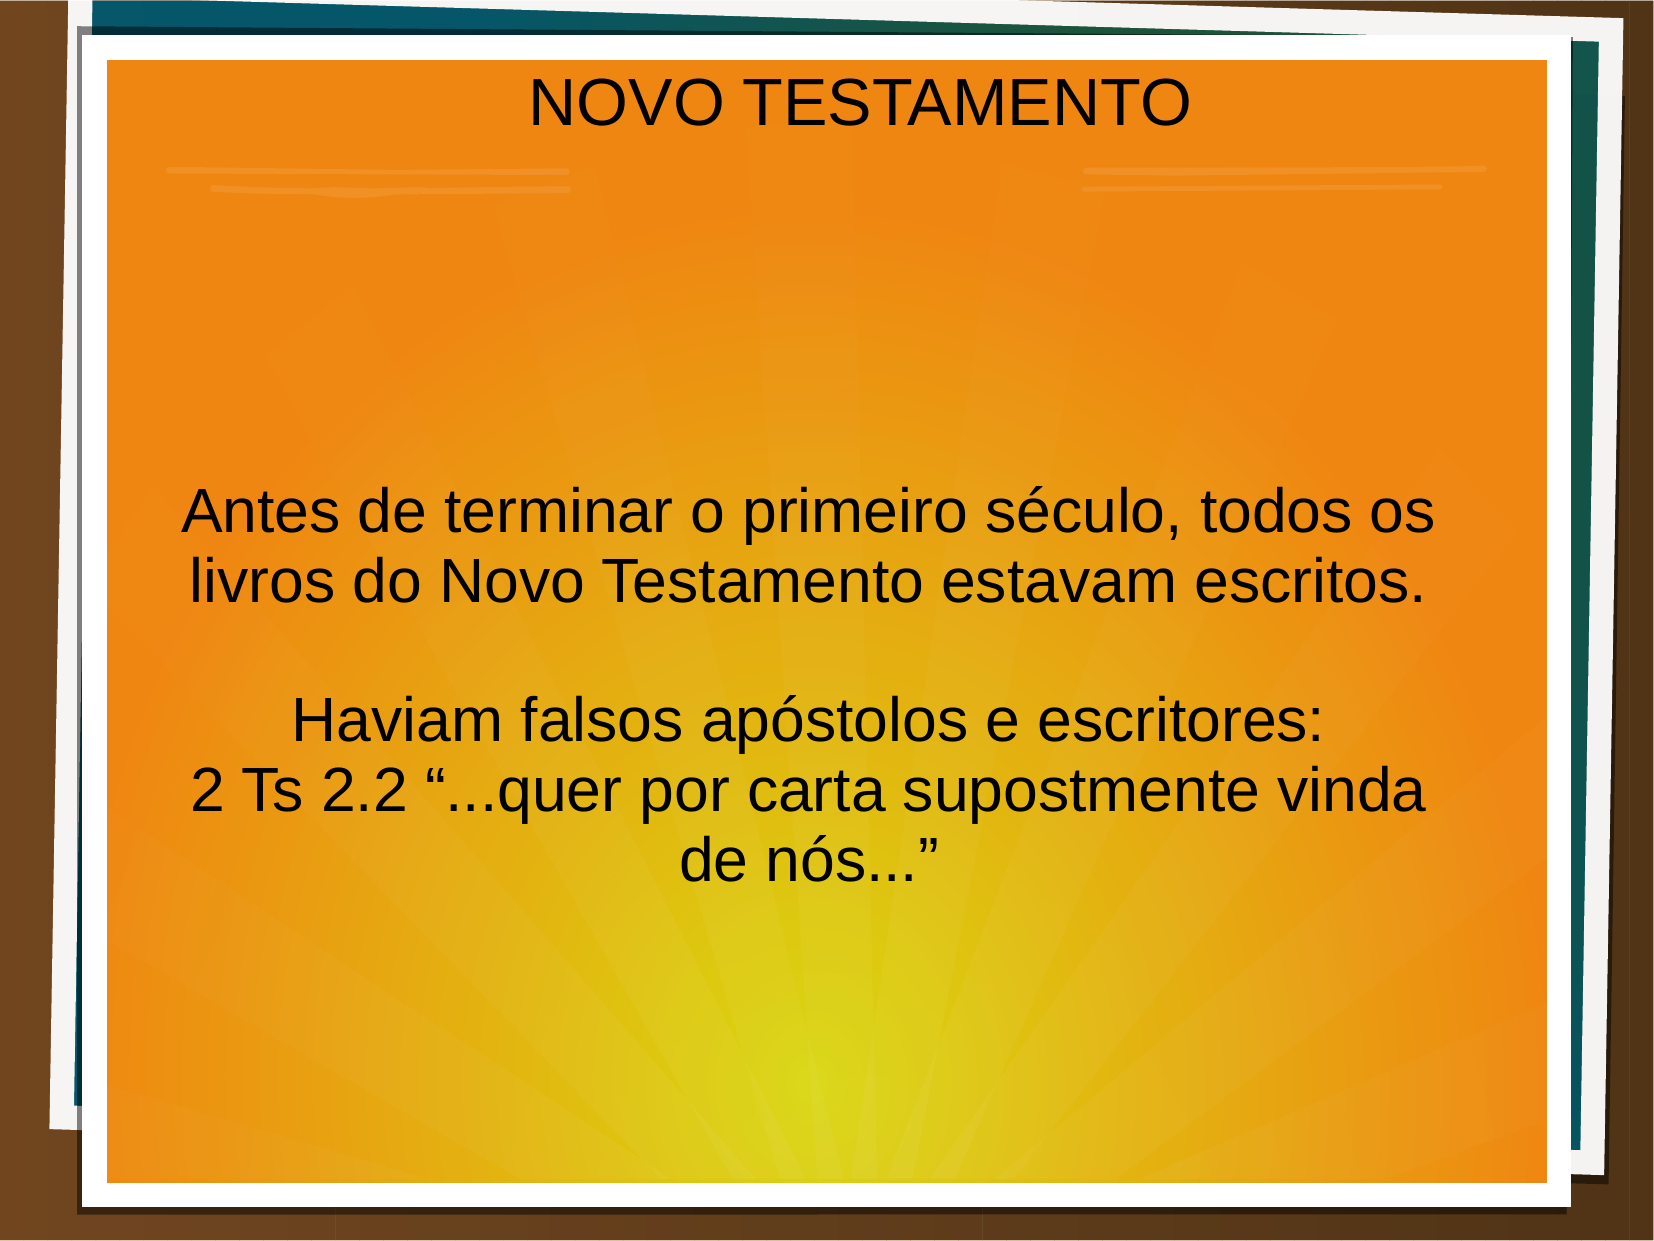

# NOVO TESTAMENTO
Antes de terminar o primeiro século, todos os livros do Novo Testamento estavam escritos.
Haviam falsos apóstolos e escritores:
2 Ts 2.2 “...quer por carta supostmente vinda de nós...”